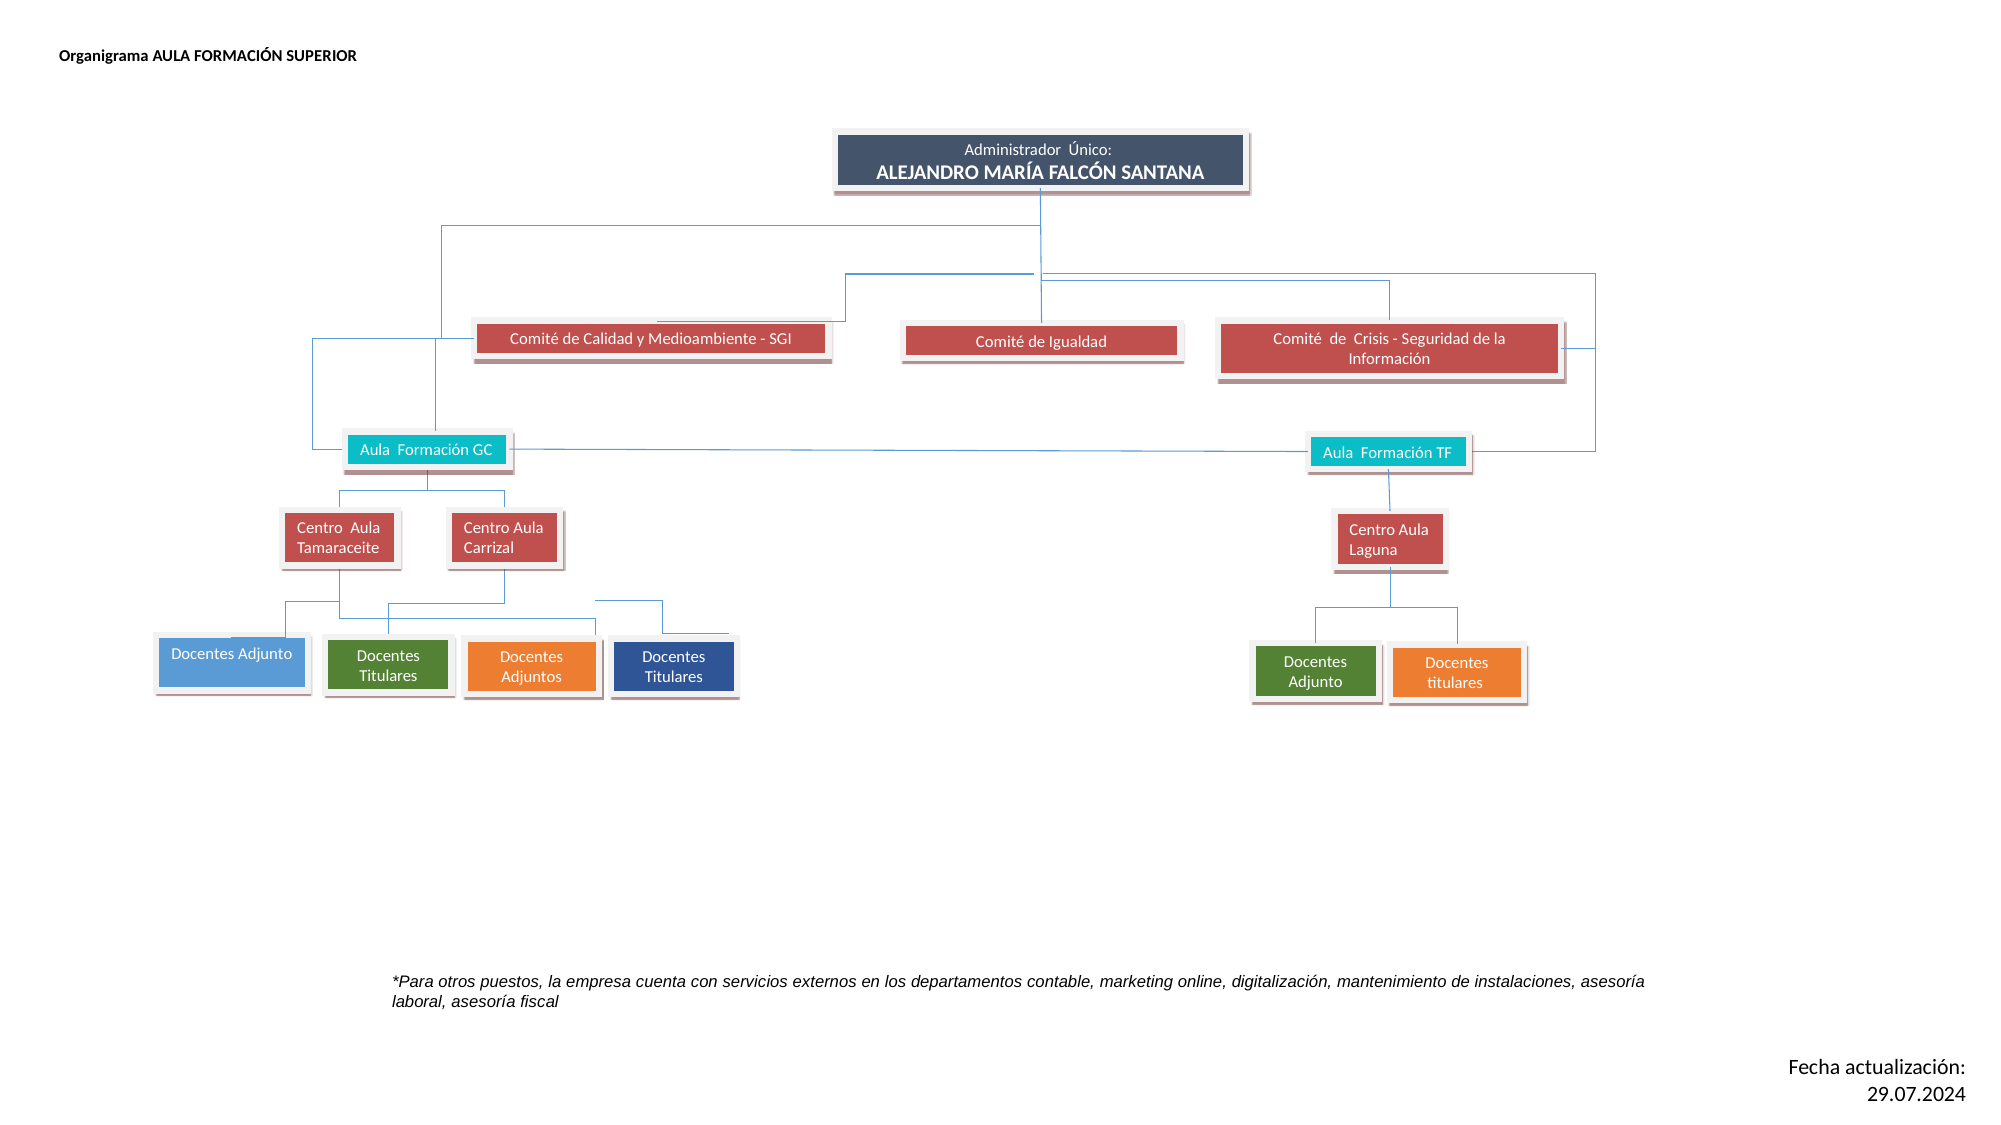

Organigrama AULA FORMACIÓN SUPERIOR
Administrador Único:
ALEJANDRO MARÍA FALCÓN SANTANA
Comité de Calidad y Medioambiente - SGI
Comité de Crisis - Seguridad de la Información
Comité de Igualdad
Aula Formación GC
Aula Formación TF
Centro Aula
Tamaraceite
Centro Aula
Carrizal
Centro Aula
Laguna
Docentes Adjunto
Docentes Titulares
Docentes Adjuntos
Docentes Titulares
Docentes Adjunto
Docentes titulares
*Para otros puestos, la empresa cuenta con servicios externos en los departamentos contable, marketing online, digitalización, mantenimiento de instalaciones, asesoría laboral, asesoría fiscal
Fecha actualización:
29.07.2024